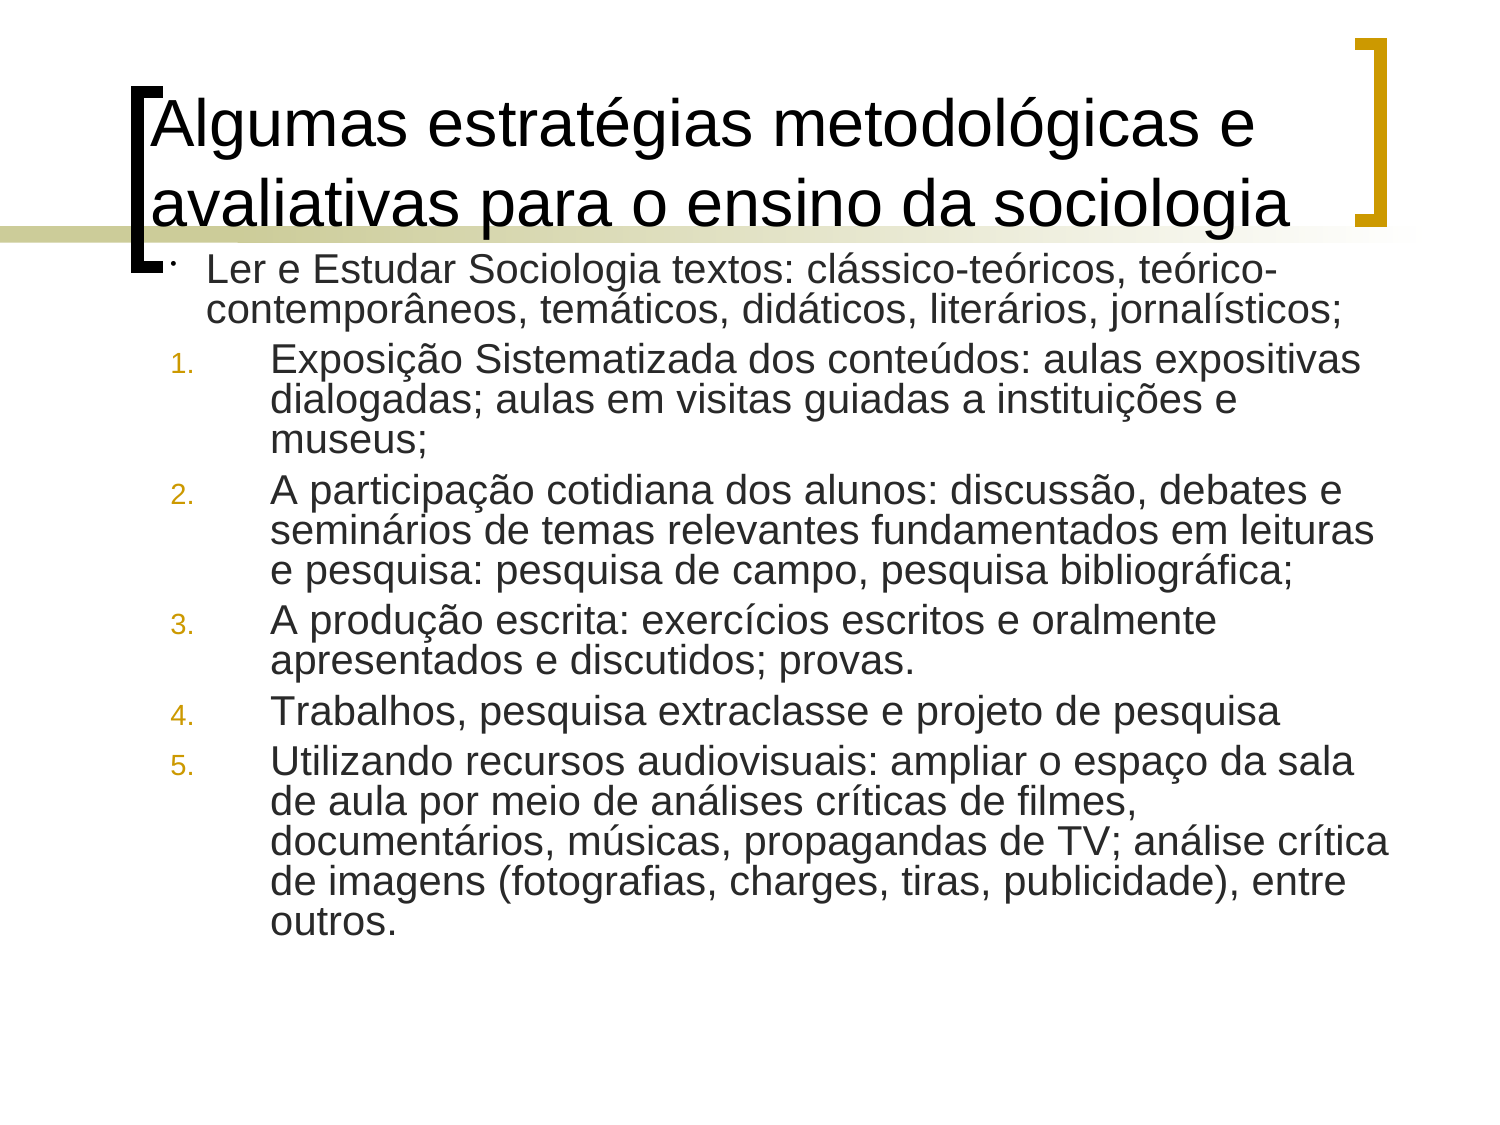

# Algumas estratégias metodológicas e avaliativas para o ensino da sociologia
Ler e Estudar Sociologia textos: clássico-teóricos, teórico-contemporâneos, temáticos, didáticos, literários, jornalísticos;
Exposição Sistematizada dos conteúdos: aulas expositivas dialogadas; aulas em visitas guiadas a instituições e museus;
A participação cotidiana dos alunos: discussão, debates e seminários de temas relevantes fundamentados em leituras e pesquisa: pesquisa de campo, pesquisa bibliográfica;
A produção escrita: exercícios escritos e oralmente apresentados e discutidos; provas.
Trabalhos, pesquisa extraclasse e projeto de pesquisa
Utilizando recursos audiovisuais: ampliar o espaço da sala de aula por meio de análises críticas de filmes, documentários, músicas, propagandas de TV; análise crítica de imagens (fotografias, charges, tiras, publicidade), entre outros.